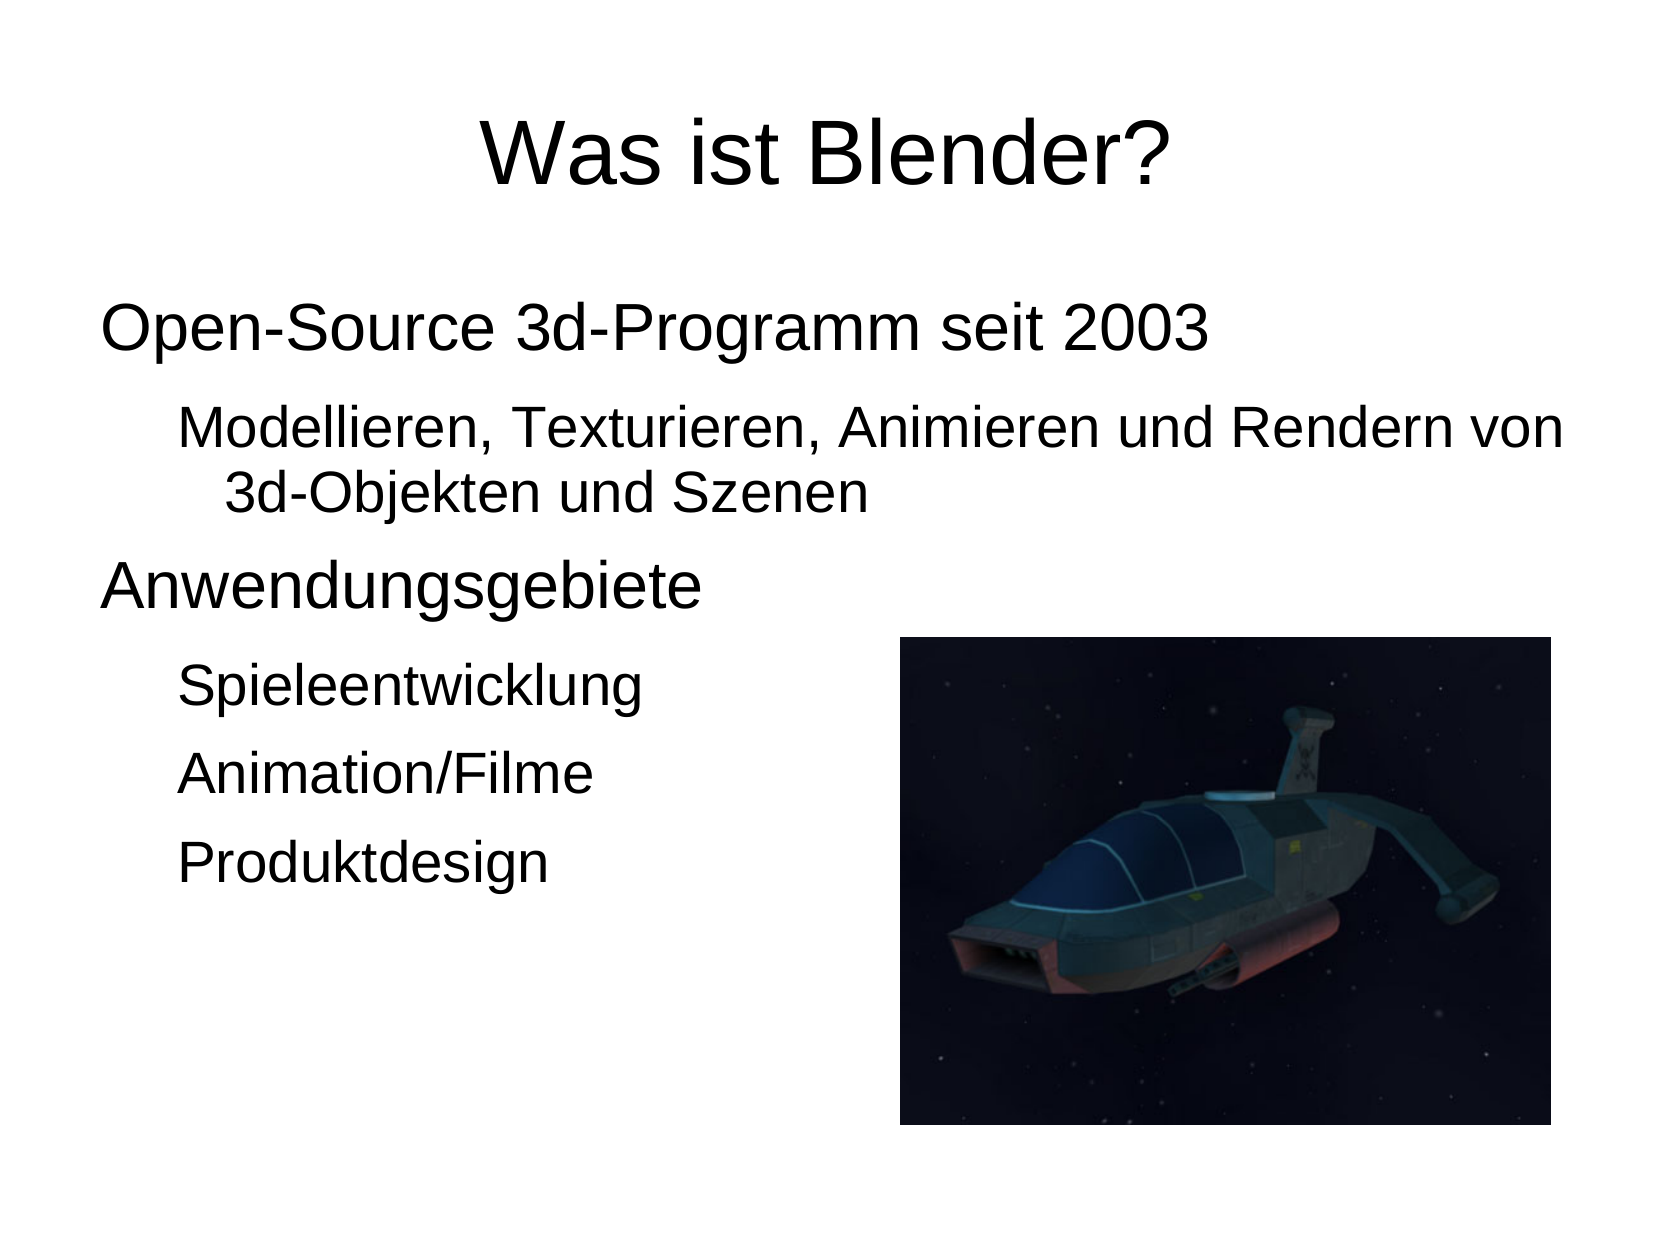

# Was ist Blender?
Open-Source 3d-Programm seit 2003
Modellieren, Texturieren, Animieren und Rendern von 3d-Objekten und Szenen
Anwendungsgebiete
Spieleentwicklung
Animation/Filme
Produktdesign